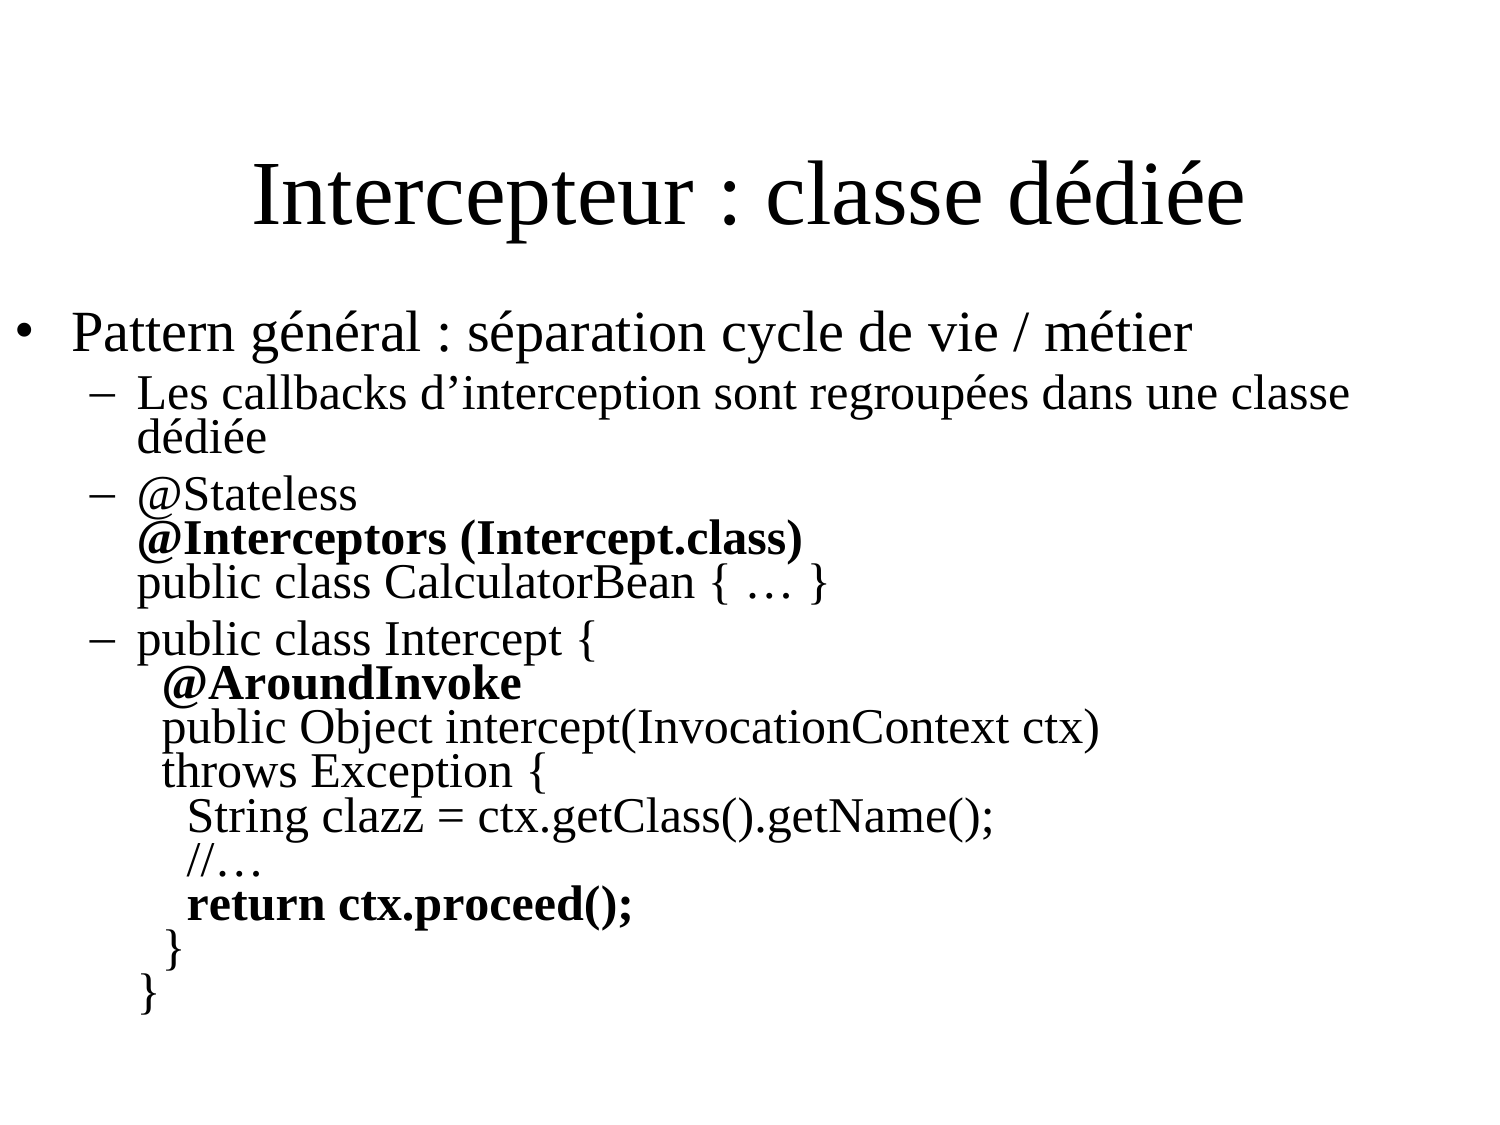

# Intercepteur : classe dédiée
Pattern général : séparation cycle de vie / métier
Les callbacks d’interception sont regroupées dans une classe dédiée
@Stateless
@Interceptors (Intercept.class)
public class CalculatorBean { … }
public class Intercept {
 @AroundInvoke
 public Object intercept(InvocationContext ctx)
 throws Exception {
 String clazz = ctx.getClass().getName();
 //…
 return ctx.proceed();
 }
}